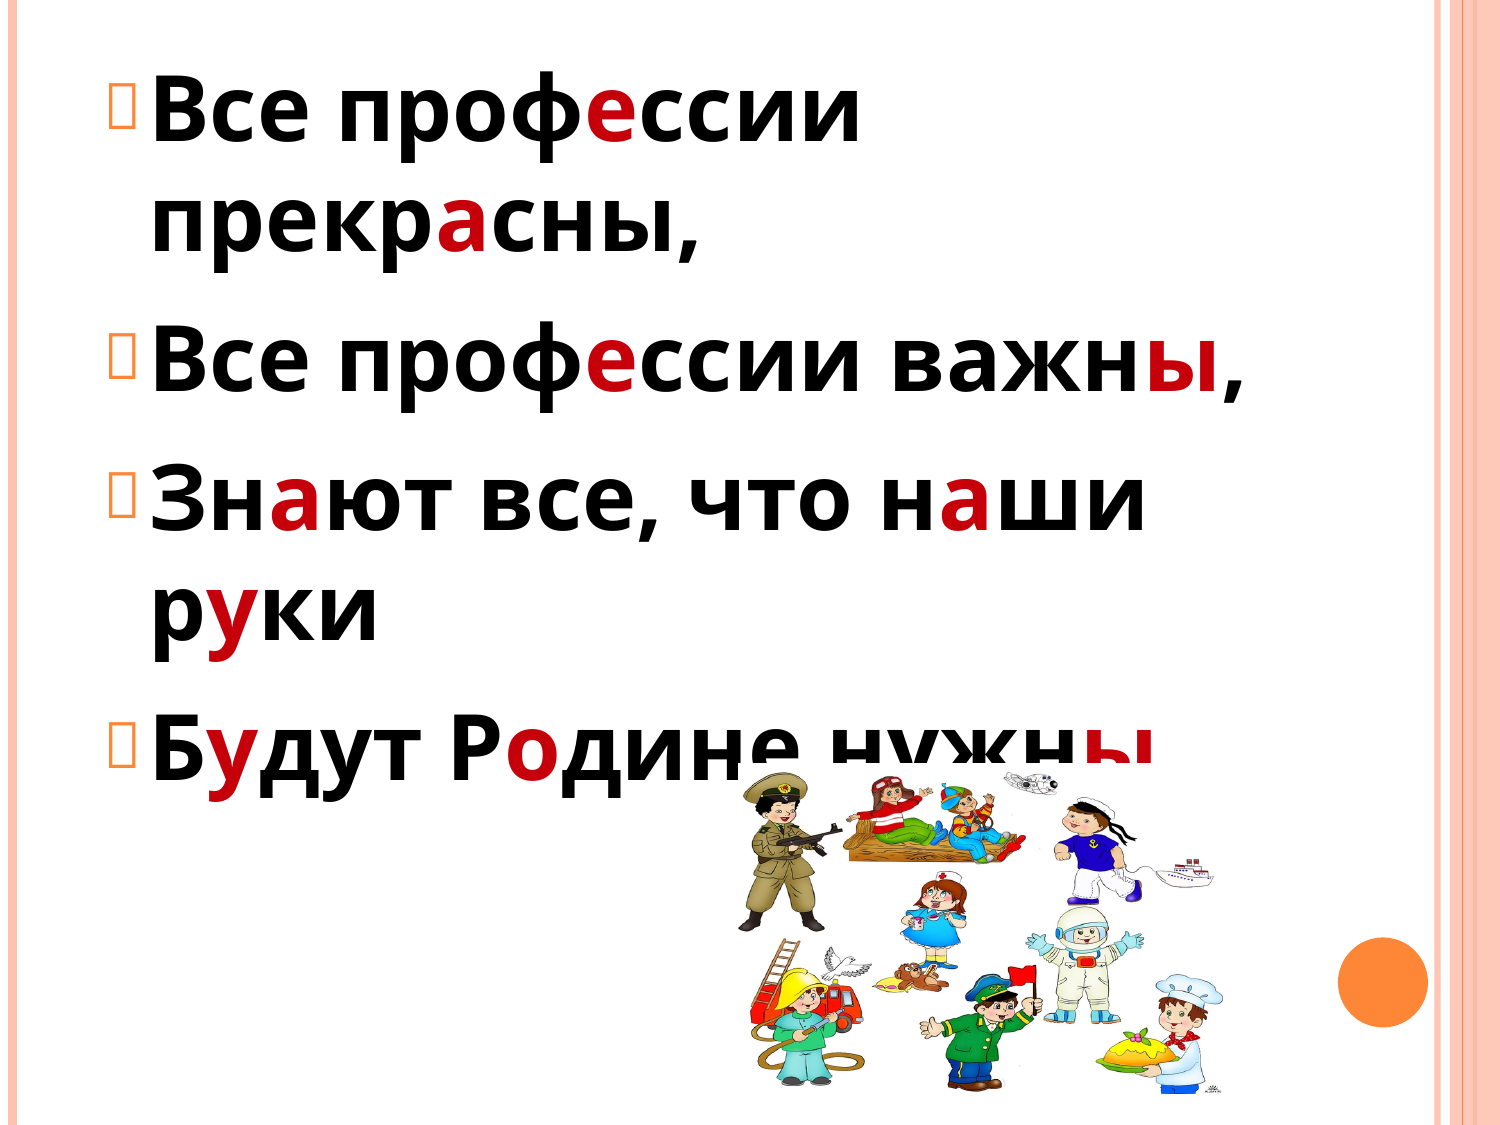

Все профессии прекрасны,
Все профессии важны,
Знают все, что наши руки
Будут Родине нужны.
#